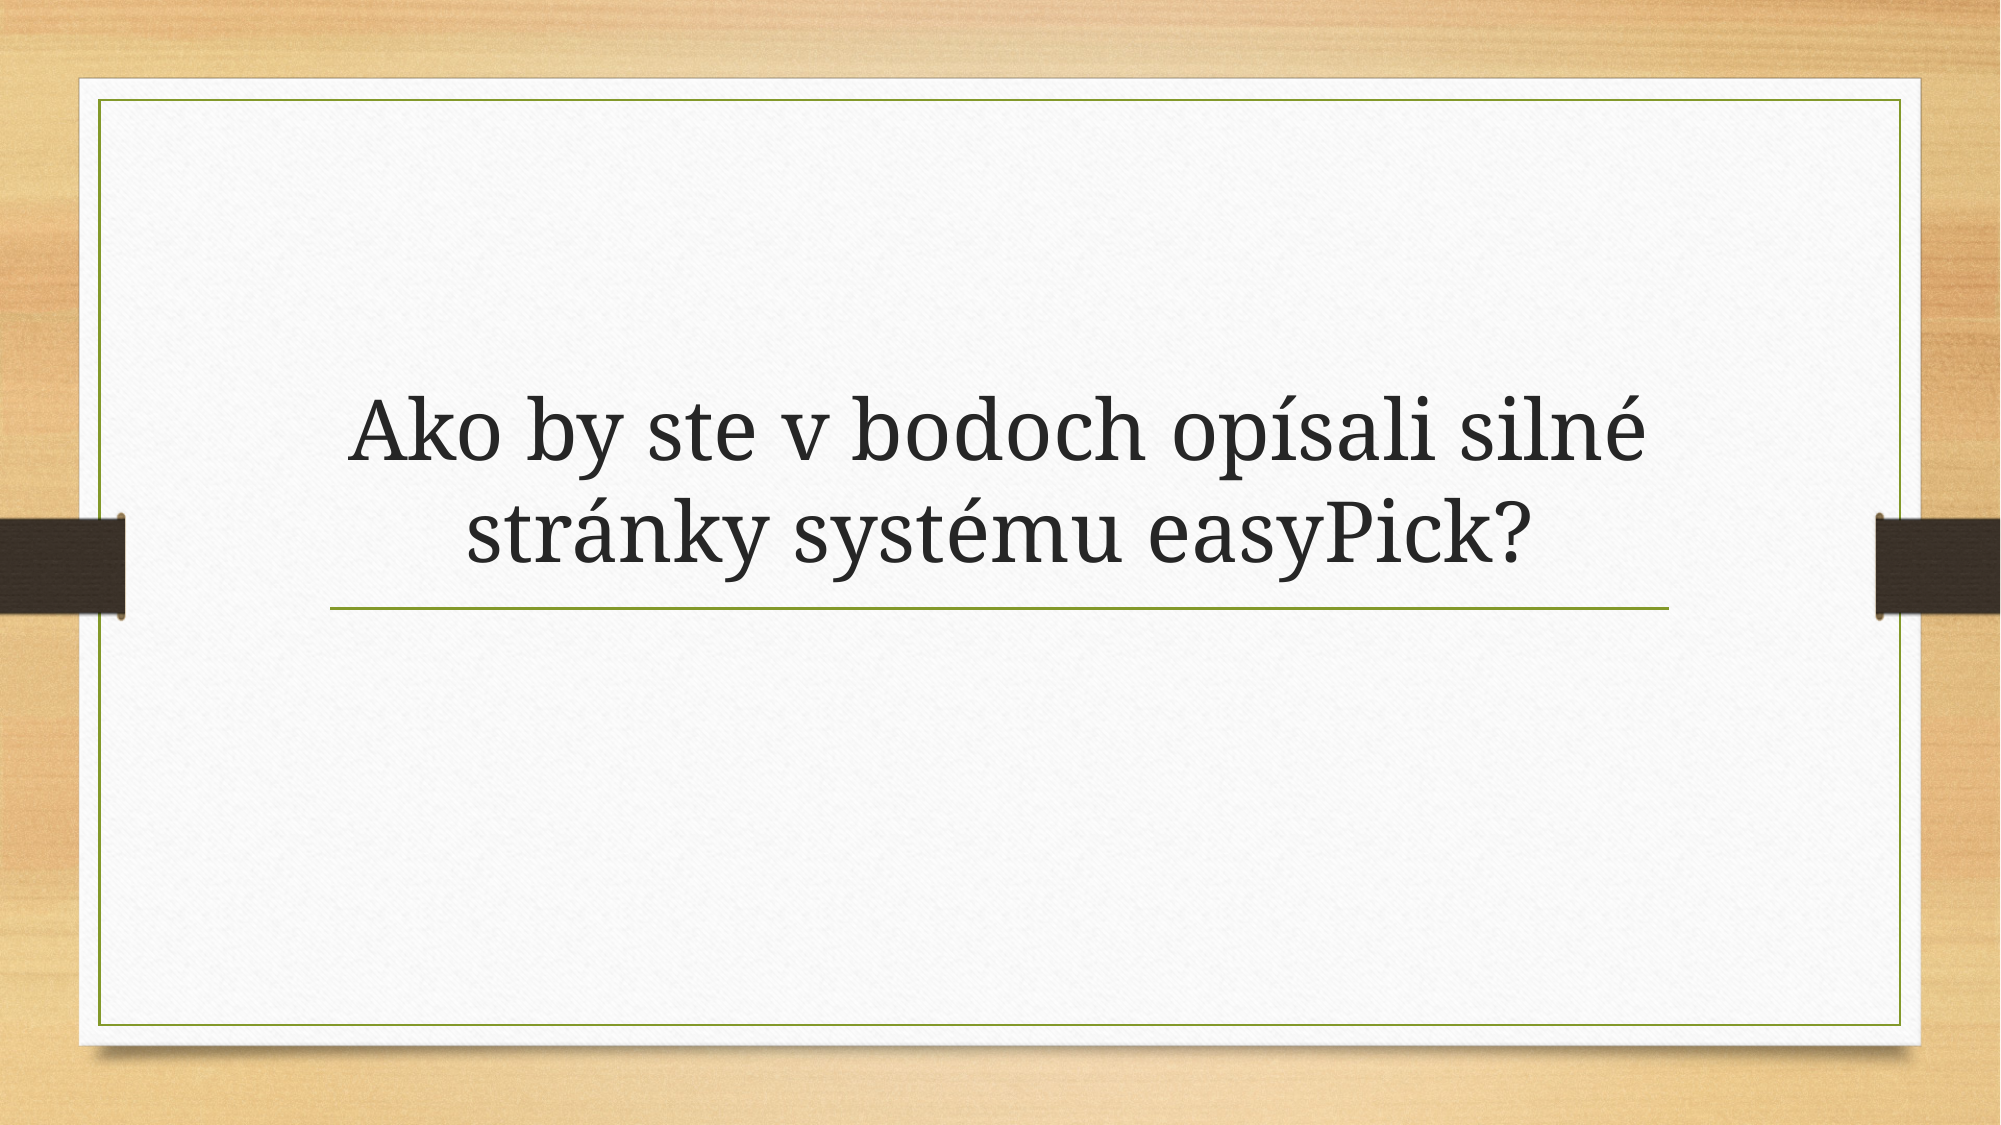

# Ako by ste v bodoch opísali silné stránky systému easyPick?